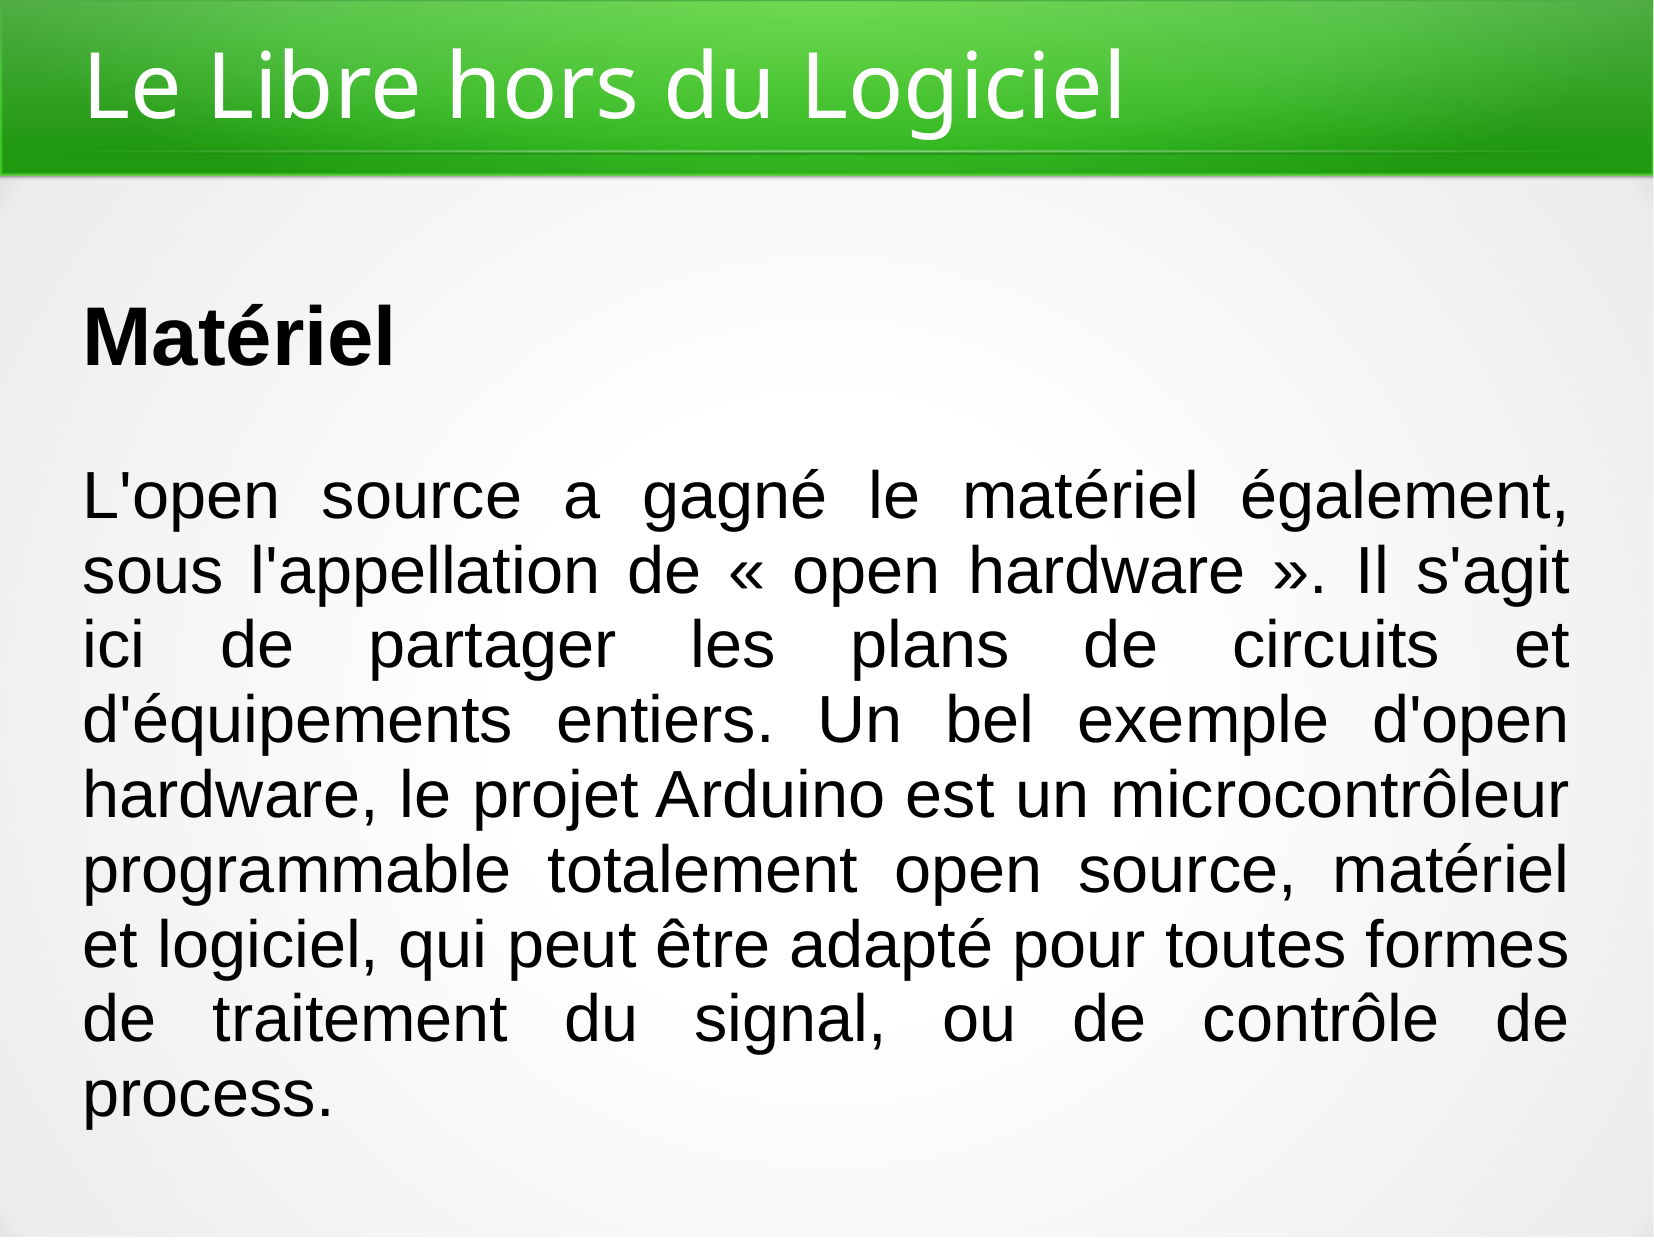

# Le Libre hors du Logiciel
Matériel
L'open source a gagné le matériel également, sous l'appellation de « open hardware ». Il s'agit ici de partager les plans de circuits et d'équipements entiers. Un bel exemple d'open hardware, le projet Arduino est un microcontrôleur programmable totalement open source, matériel et logiciel, qui peut être adapté pour toutes formes de traitement du signal, ou de contrôle de process.